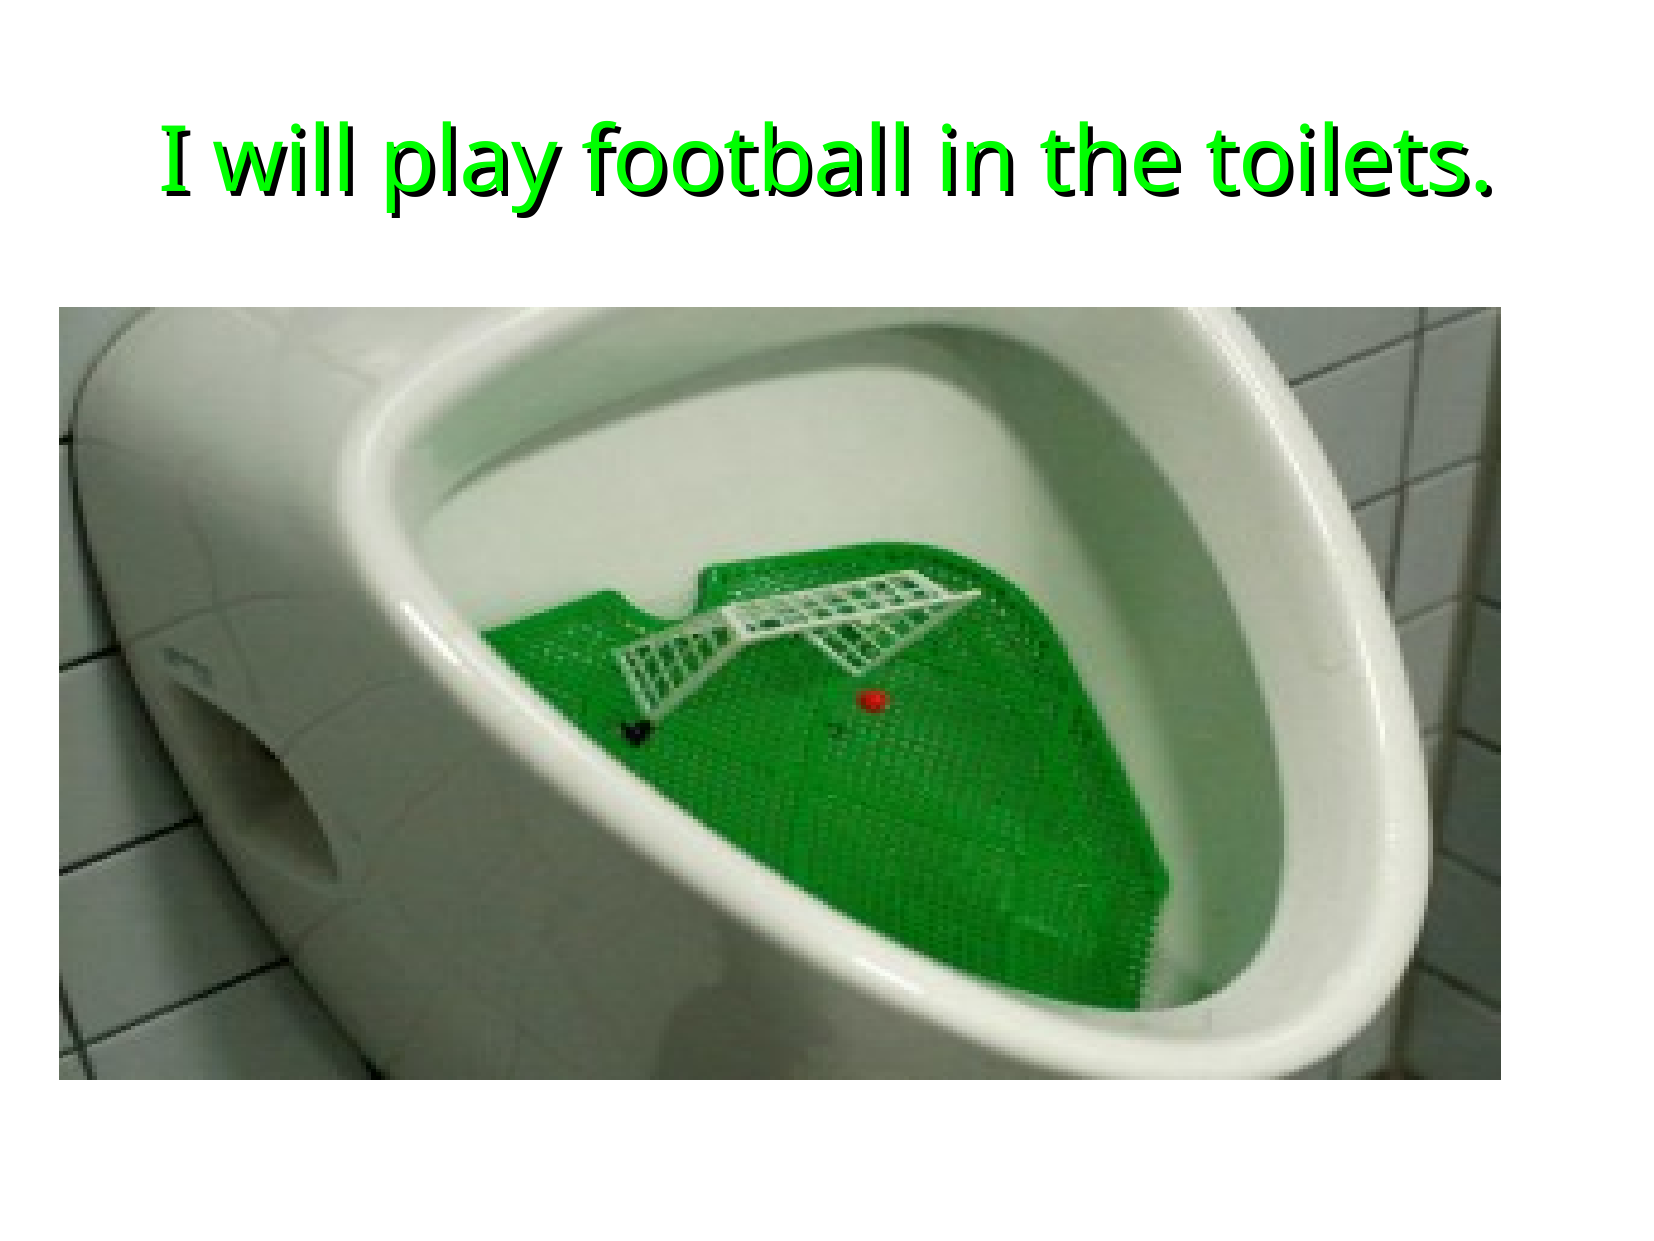

# I will play football in the toilets.